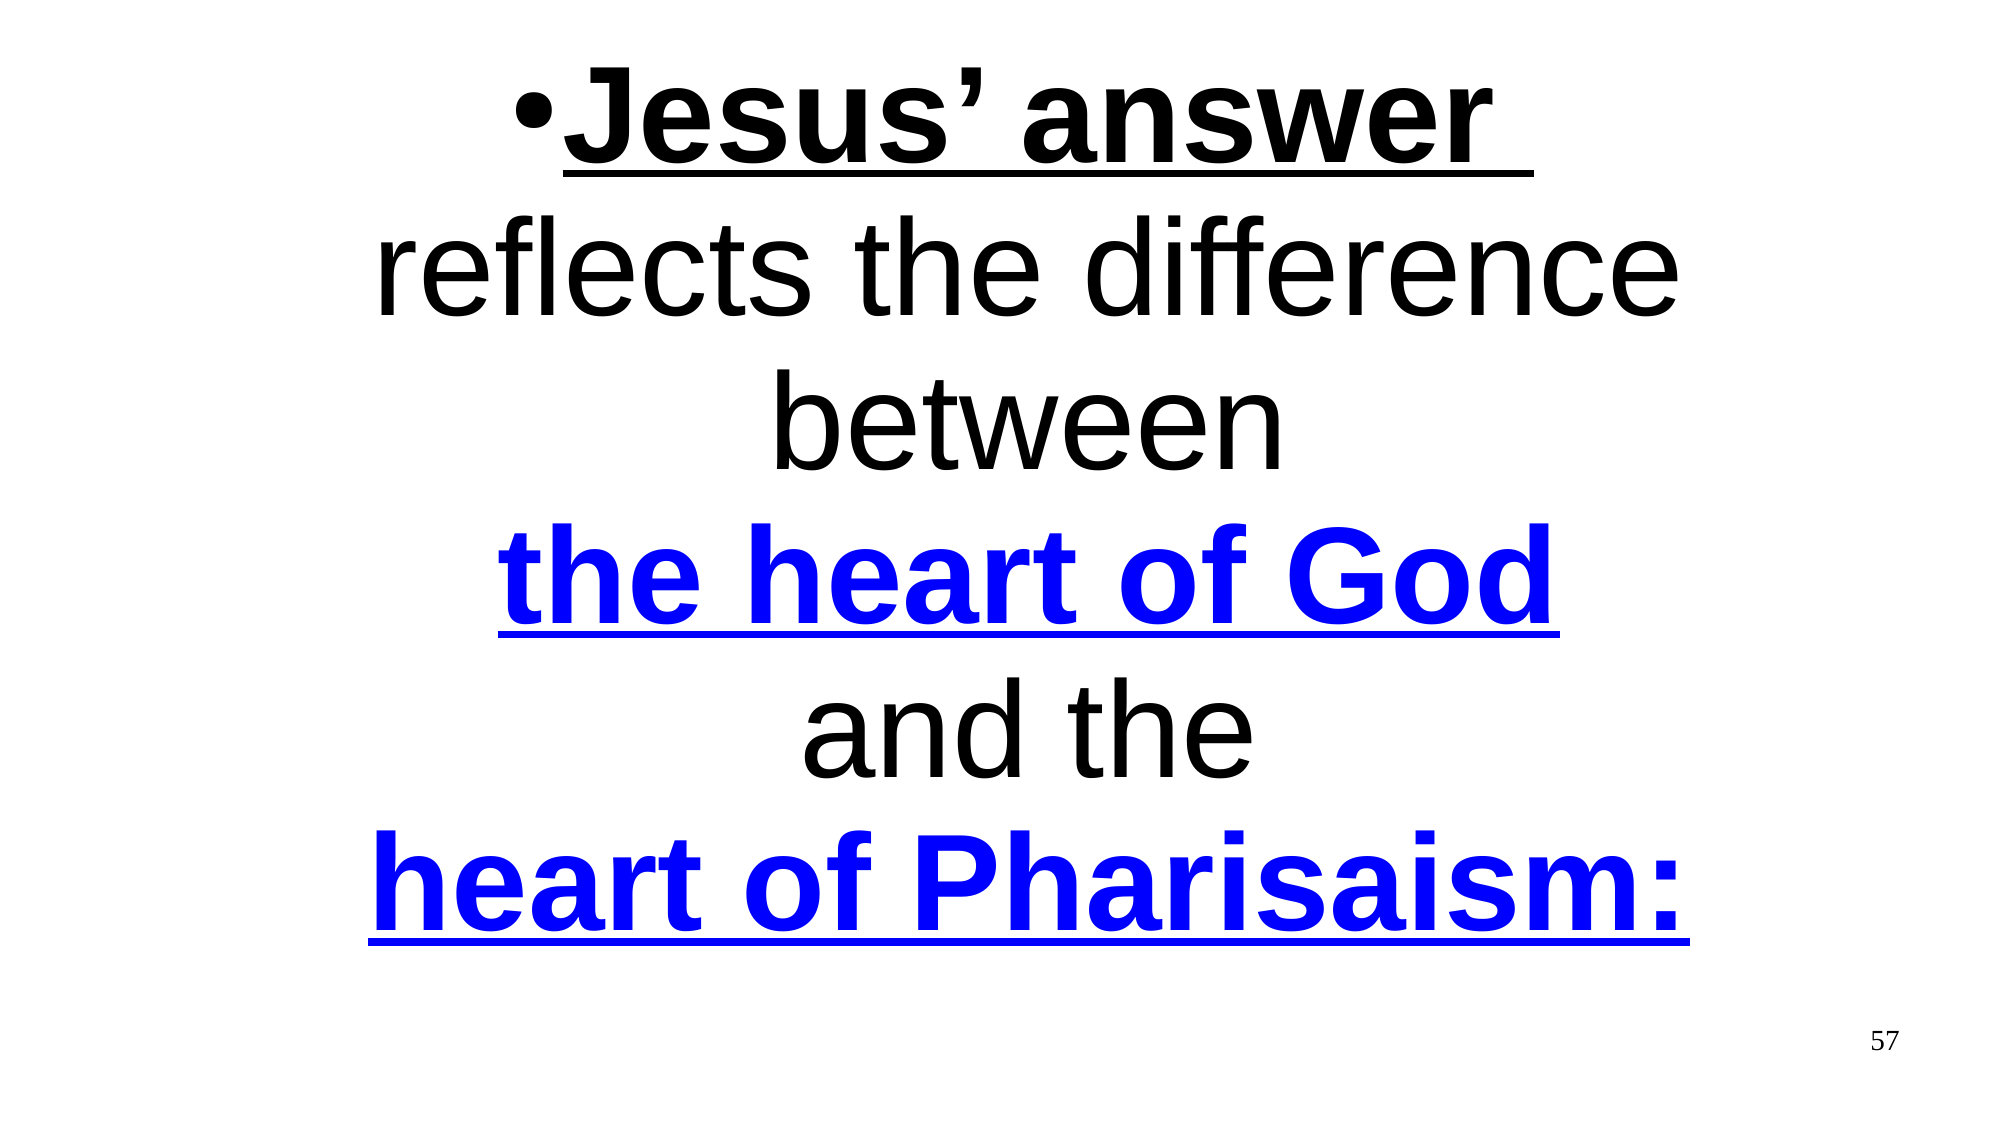

# Jesus’ answer reflects the difference between the heart of God and the heart of Pharisaism:
57